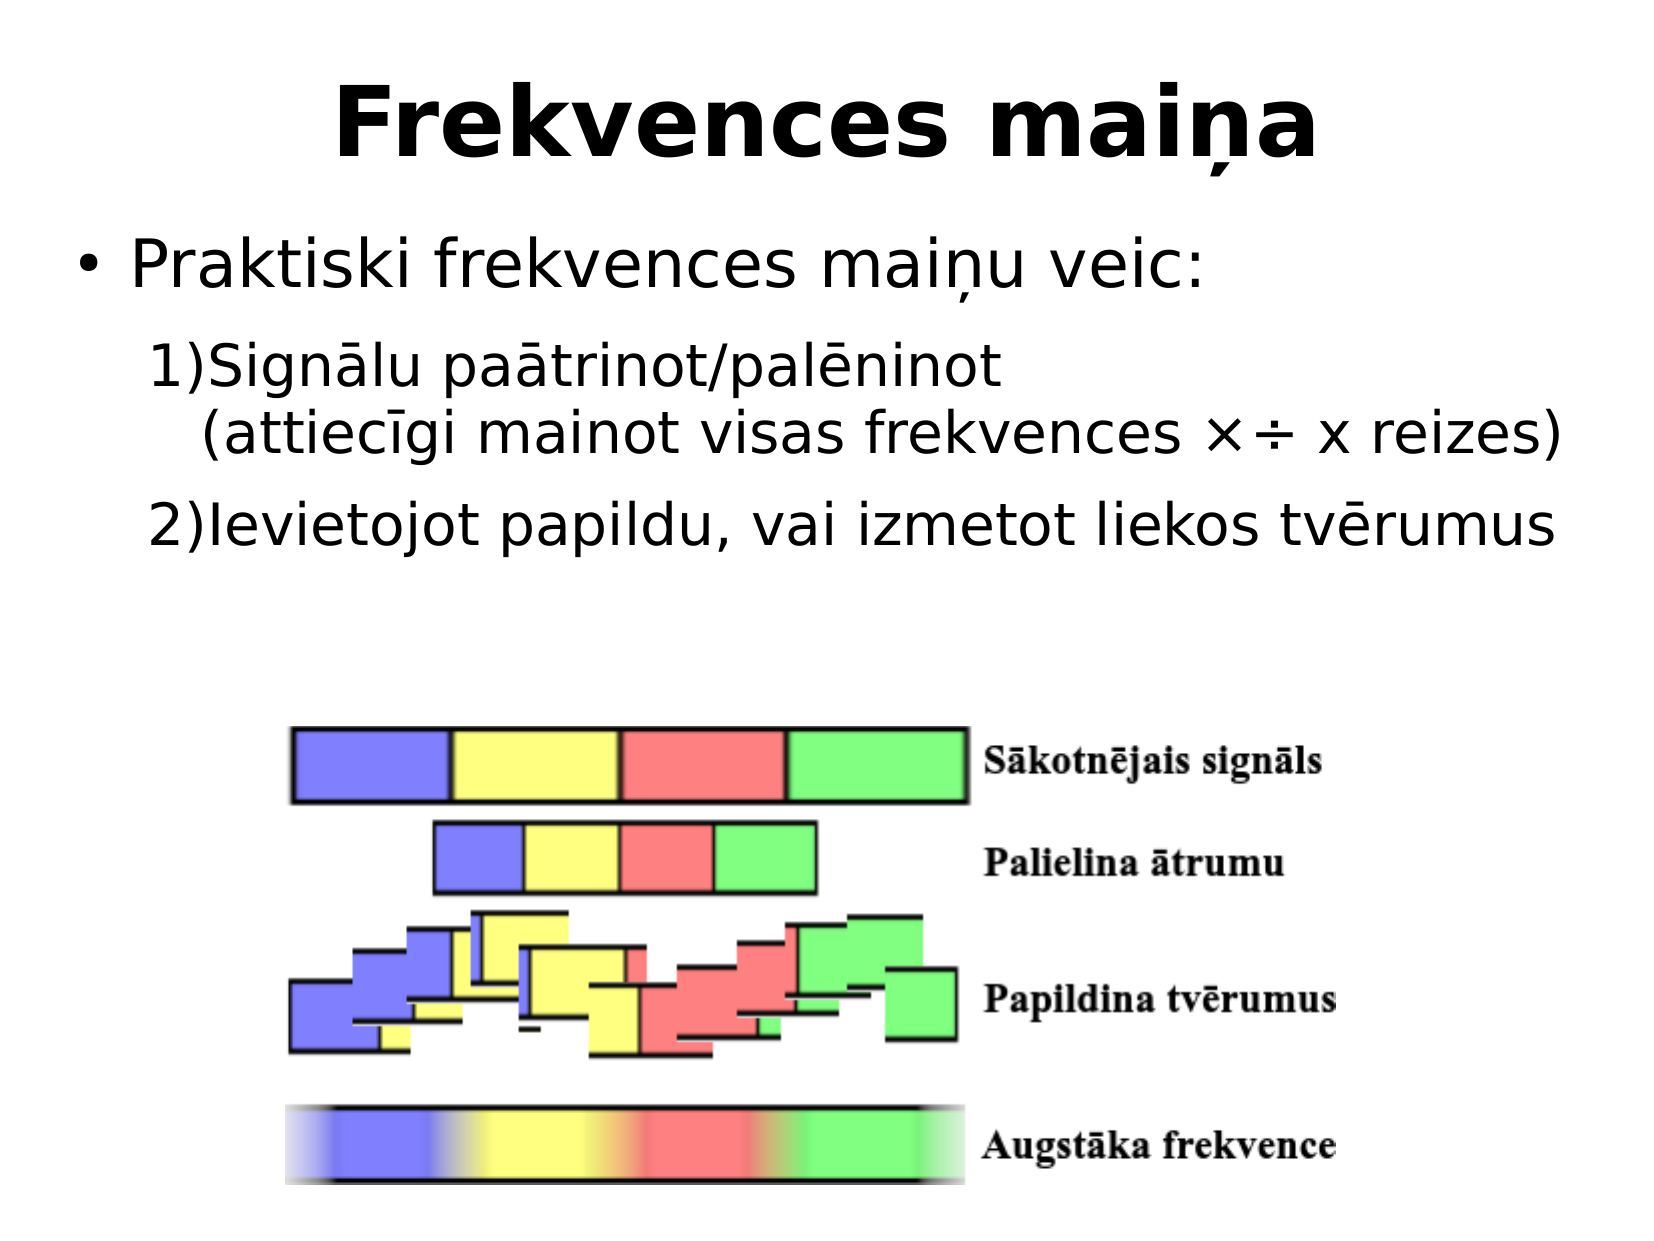

# Frekvences maiņa
Praktiski frekvences maiņu veic:
Signālu paātrinot/palēninot
(attiecīgi mainot visas frekvences ×÷ x reizes)
Ievietojot papildu, vai izmetot liekos tvērumus